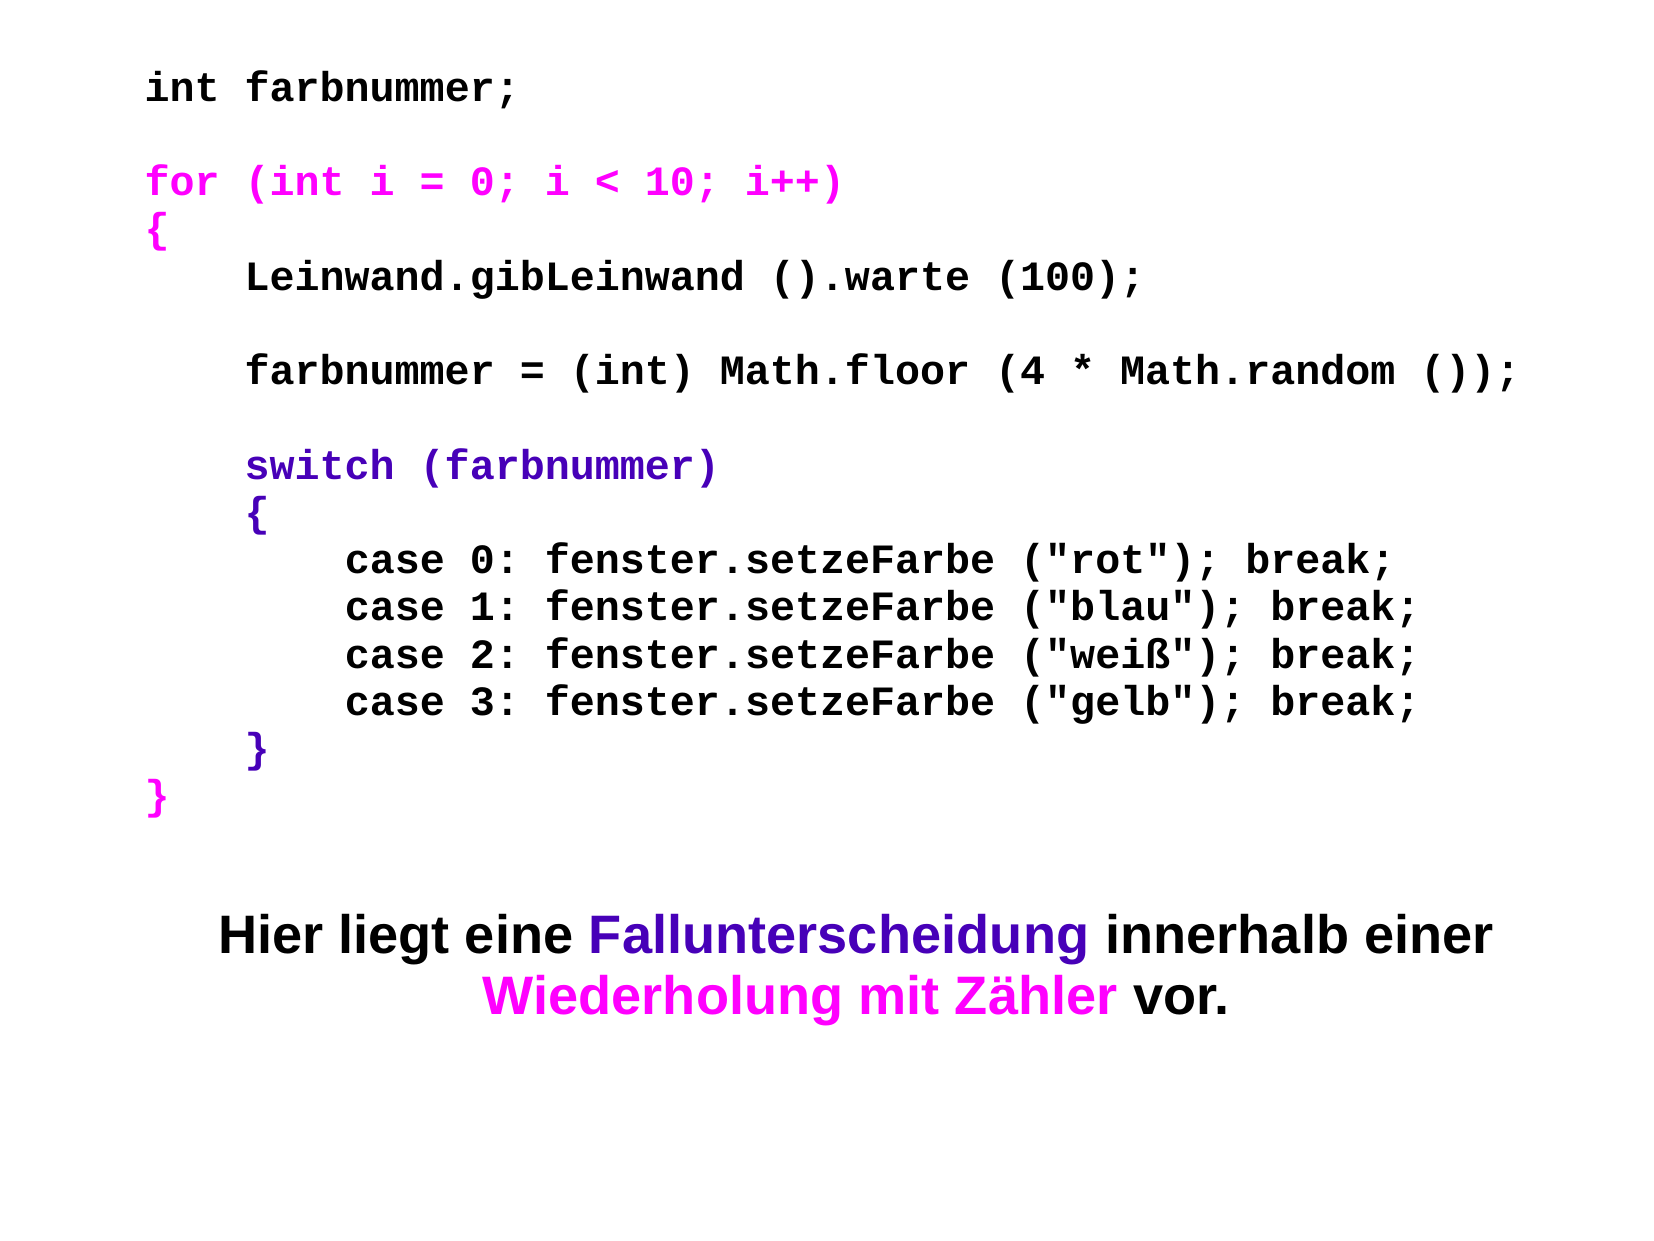

int farbnummer;
for (int i = 0; i < 10; i++)
{
 Leinwand.gibLeinwand ().warte (100);
 farbnummer = (int) Math.floor (4 * Math.random ());
 switch (farbnummer)
 {
 case 0: fenster.setzeFarbe ("rot"); break;
 case 1: fenster.setzeFarbe ("blau"); break;
 case 2: fenster.setzeFarbe ("weiß"); break;
 case 3: fenster.setzeFarbe ("gelb"); break;
 }
}
Hier liegt eine Fallunterscheidung innerhalb einer Wiederholung mit Zähler vor.